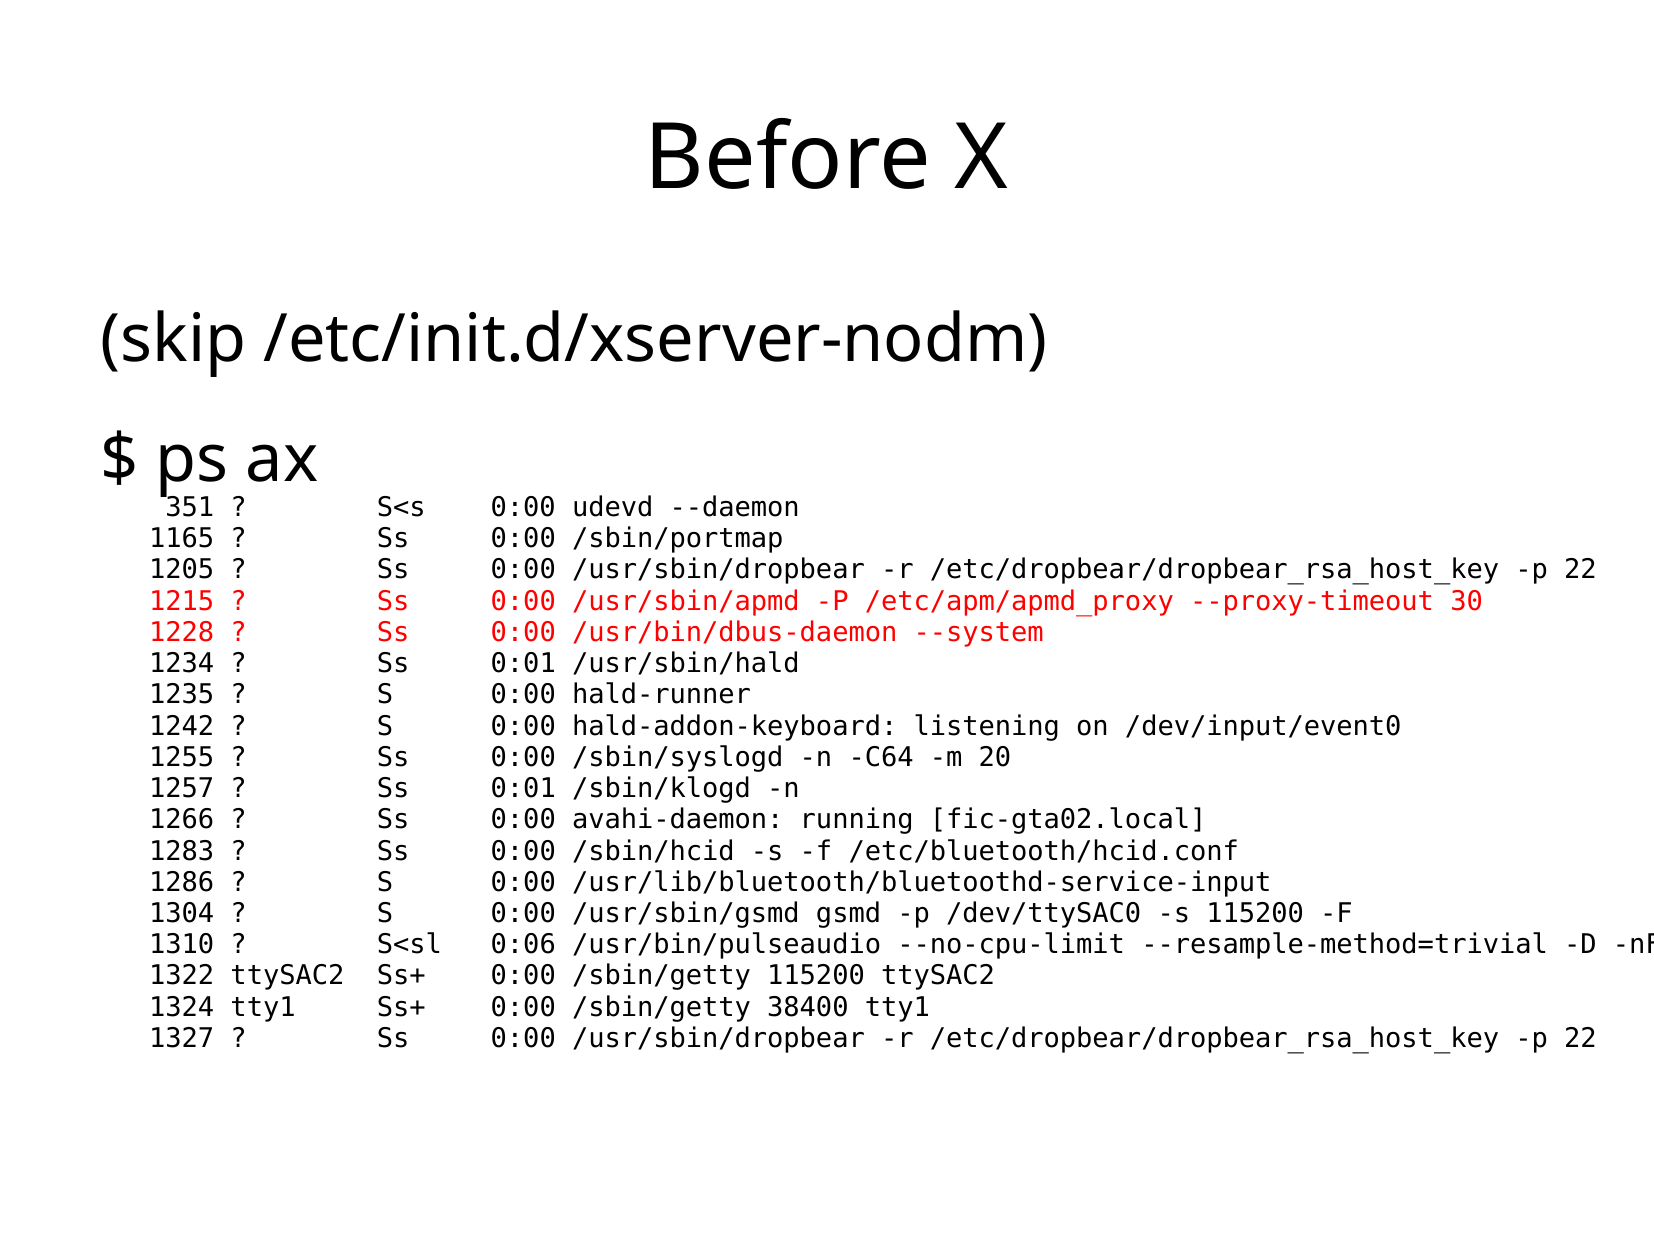

# Before X
(skip /etc/init.d/xserver-nodm)
$ ps ax
 351 ? S<s 0:00 udevd --daemon
 1165 ? Ss 0:00 /sbin/portmap
 1205 ? Ss 0:00 /usr/sbin/dropbear -r /etc/dropbear/dropbear_rsa_host_key -p 22
 1215 ? Ss 0:00 /usr/sbin/apmd -P /etc/apm/apmd_proxy --proxy-timeout 30
 1228 ? Ss 0:00 /usr/bin/dbus-daemon --system
 1234 ? Ss 0:01 /usr/sbin/hald
 1235 ? S 0:00 hald-runner
 1242 ? S 0:00 hald-addon-keyboard: listening on /dev/input/event0
 1255 ? Ss 0:00 /sbin/syslogd -n -C64 -m 20
 1257 ? Ss 0:01 /sbin/klogd -n
 1266 ? Ss 0:00 avahi-daemon: running [fic-gta02.local]
 1283 ? Ss 0:00 /sbin/hcid -s -f /etc/bluetooth/hcid.conf
 1286 ? S 0:00 /usr/lib/bluetooth/bluetoothd-service-input
 1304 ? S 0:00 /usr/sbin/gsmd gsmd -p /dev/ttySAC0 -s 115200 -F
 1310 ? S<sl 0:06 /usr/bin/pulseaudio --no-cpu-limit --resample-method=trivial -D -nF /etc/pulse/session
 1322 ttySAC2 Ss+ 0:00 /sbin/getty 115200 ttySAC2
 1324 tty1 Ss+ 0:00 /sbin/getty 38400 tty1
 1327 ? Ss 0:00 /usr/sbin/dropbear -r /etc/dropbear/dropbear_rsa_host_key -p 22